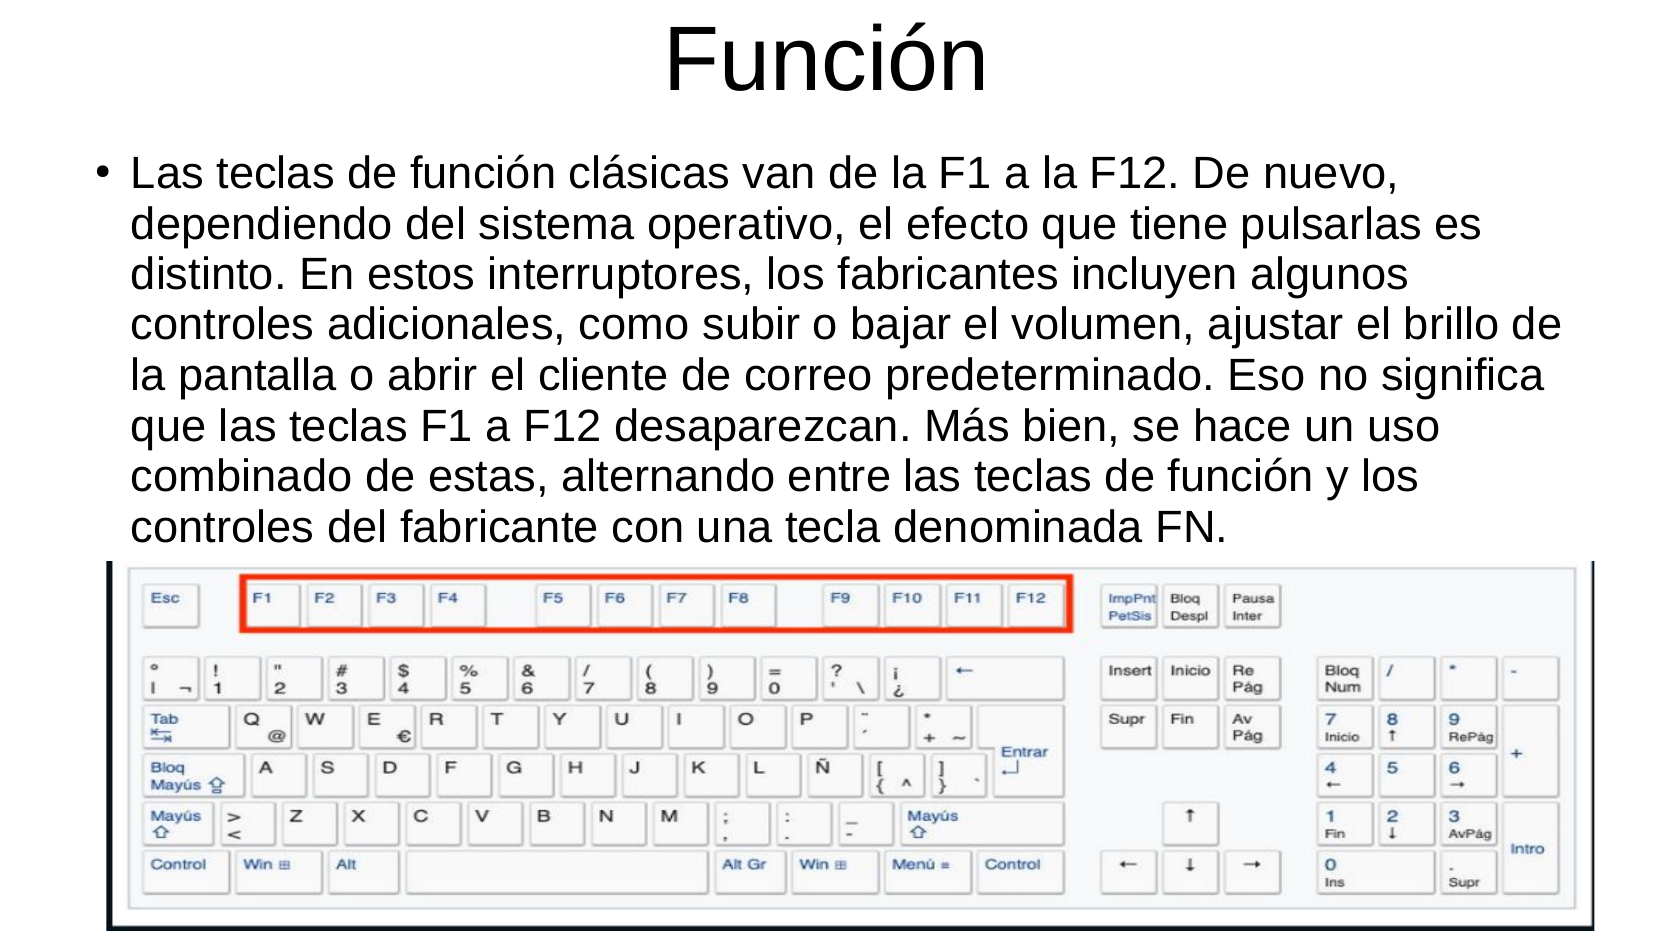

# Función
Las teclas de función clásicas van de la F1 a la F12. De nuevo, dependiendo del sistema operativo, el efecto que tiene pulsarlas es distinto. En estos interruptores, los fabricantes incluyen algunos controles adicionales, como subir o bajar el volumen, ajustar el brillo de la pantalla o abrir el cliente de correo predeterminado. Eso no significa que las teclas F1 a F12 desaparezcan. Más bien, se hace un uso combinado de estas, alternando entre las teclas de función y los controles del fabricante con una tecla denominada FN.